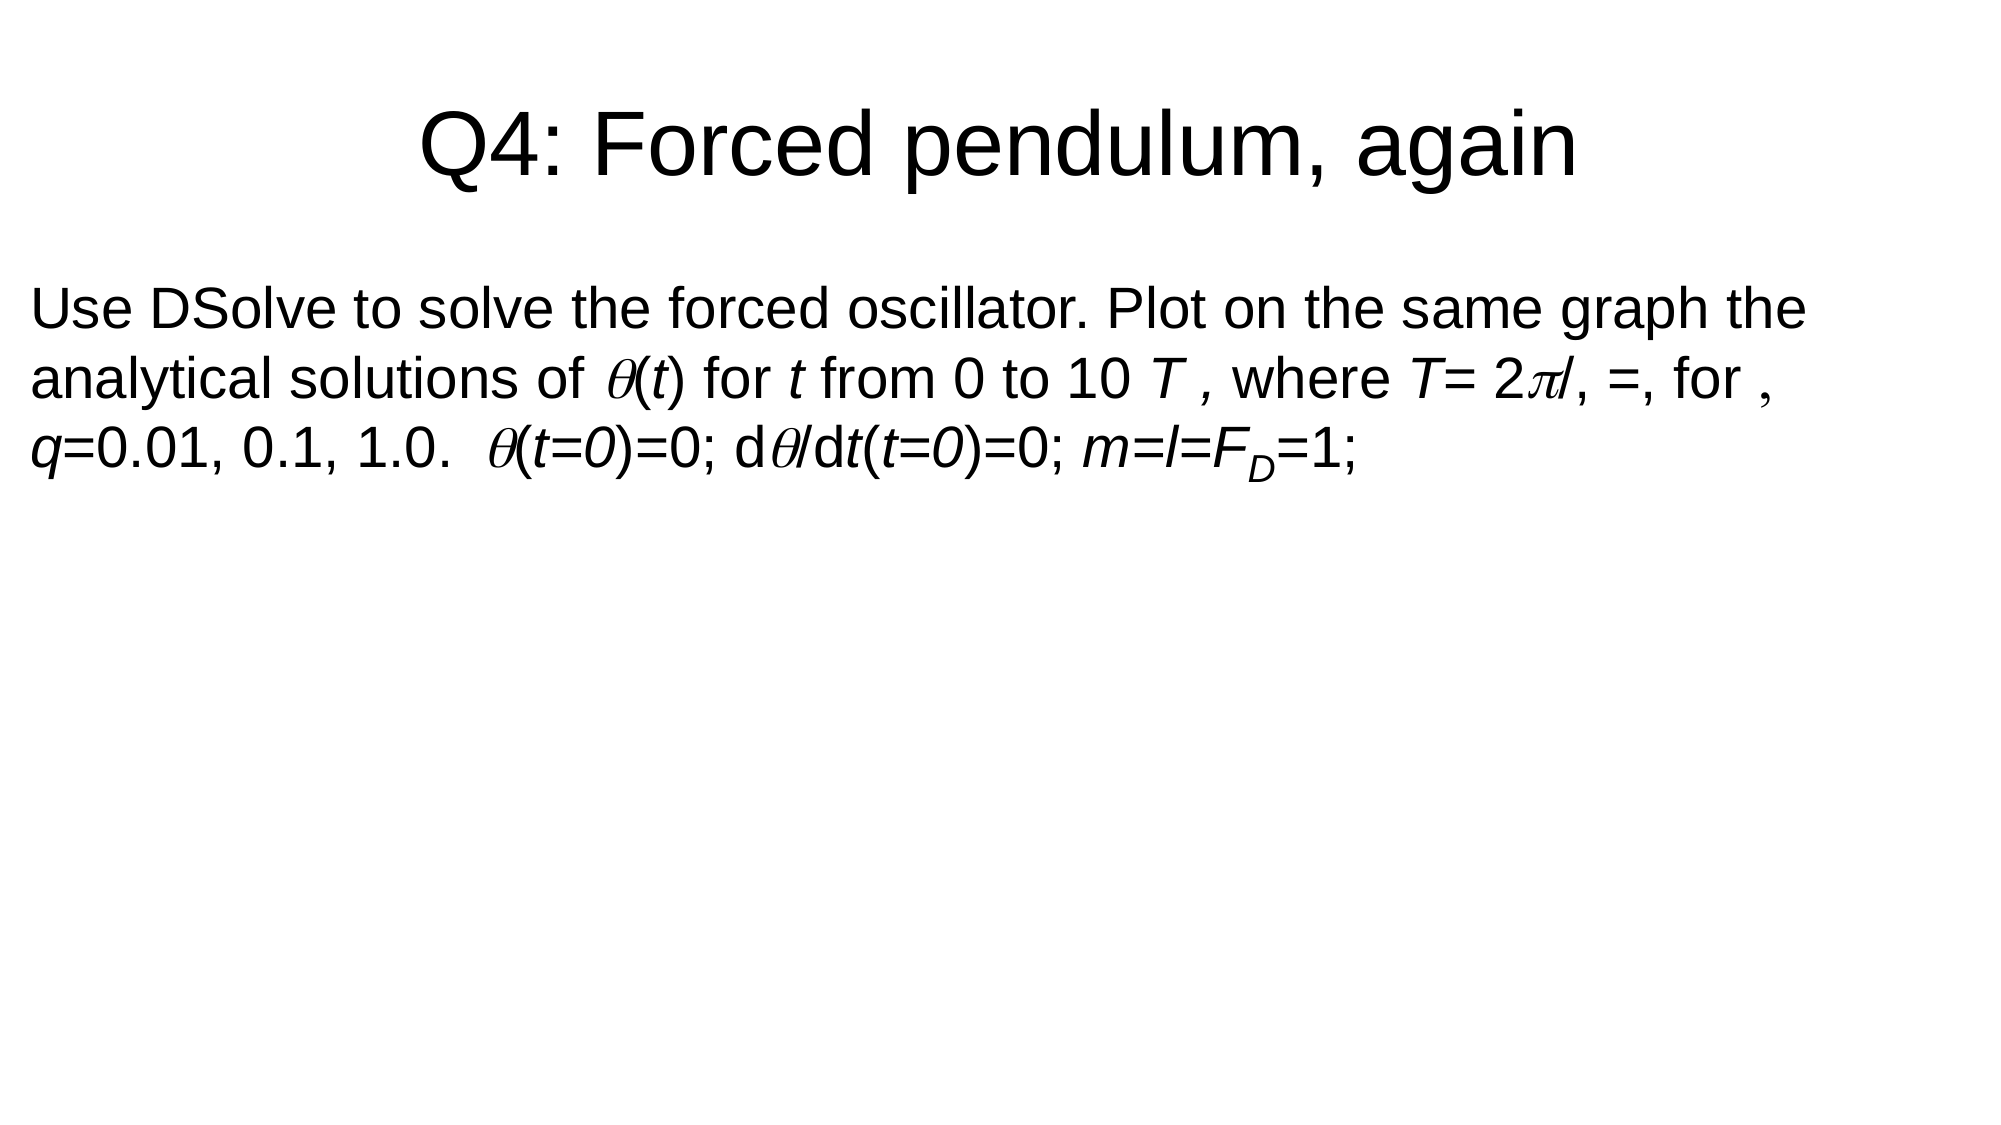

# Q4: Forced pendulum, again
Use DSolve to solve the forced oscillator. Plot on the same graph the analytical solutions of q(t) for t from 0 to 10 T , where T= 2p/, =, for , q=0.01, 0.1, 1.0. q(t=0)=0; dq/dt(t=0)=0; m=l=FD=1;